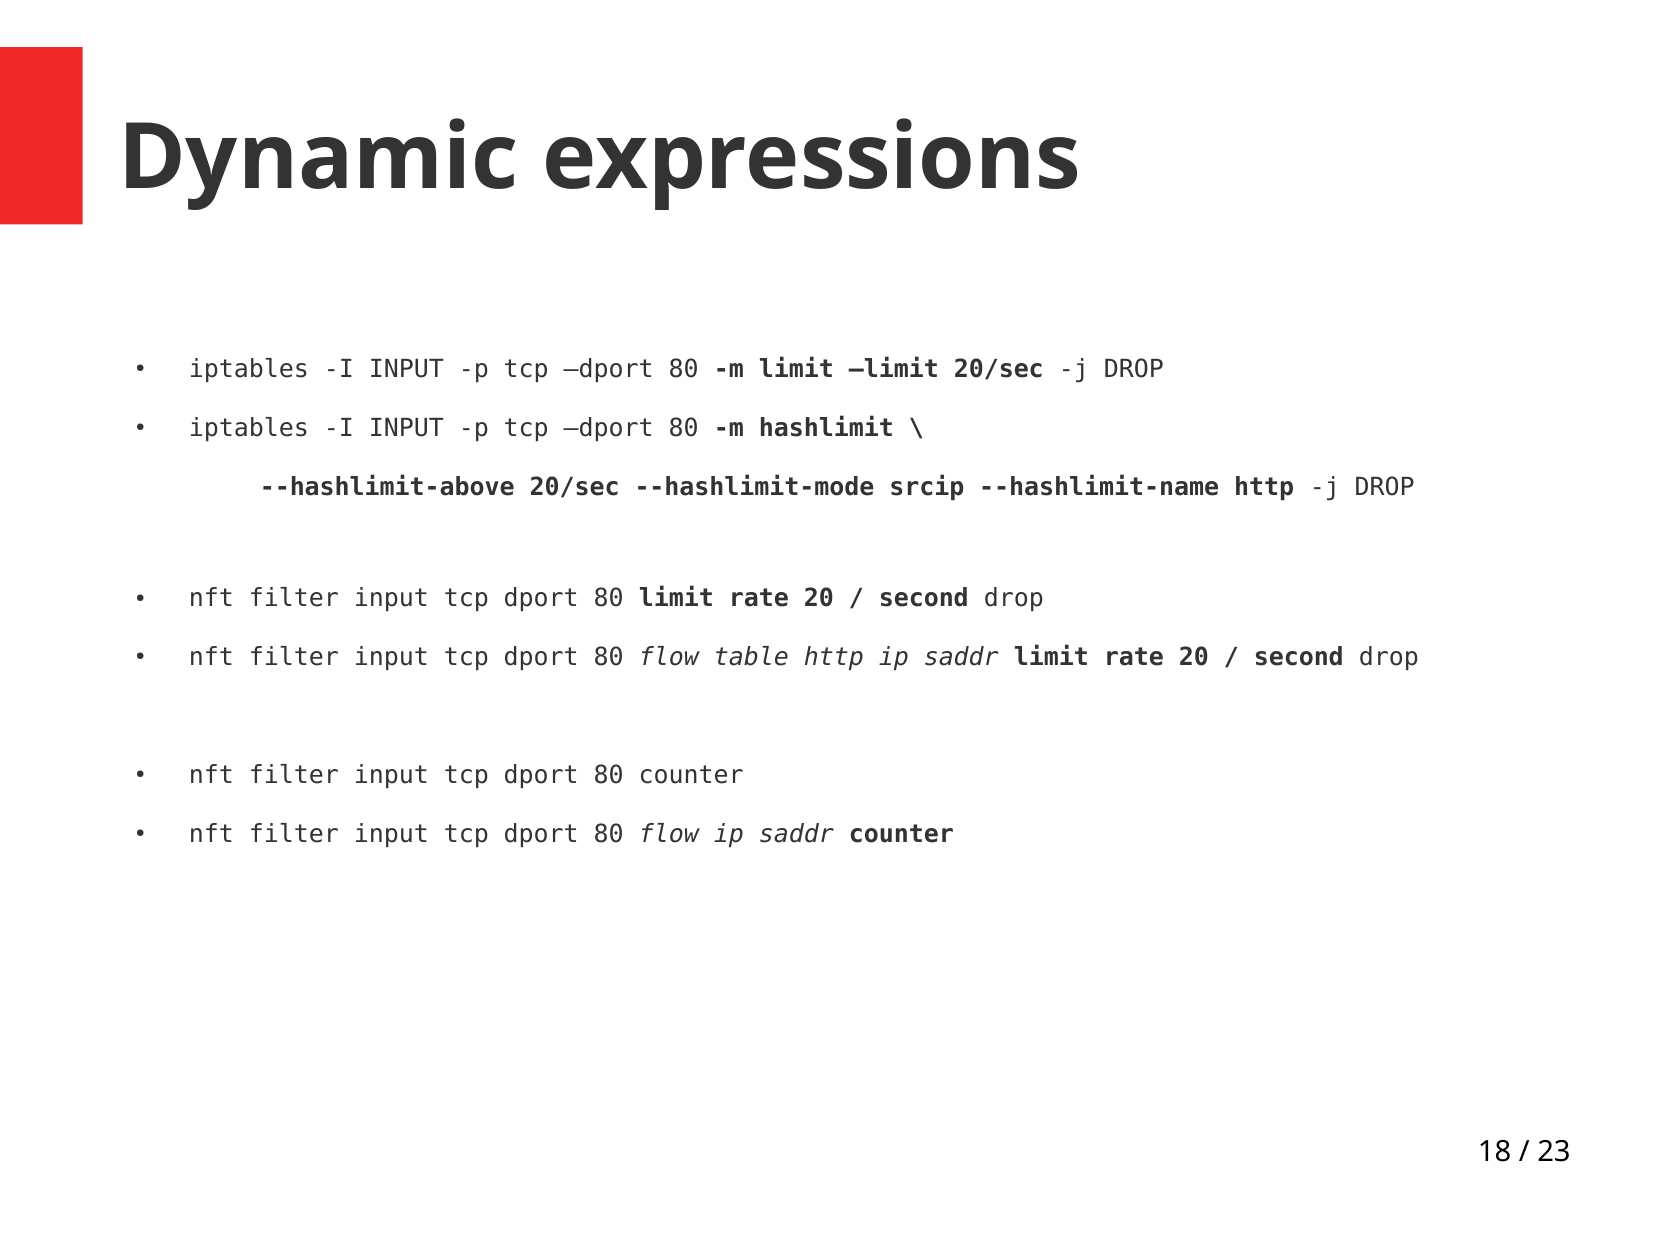

# Dynamic expressions
iptables -I INPUT -p tcp –dport 80 -m limit –limit 20/sec -j DROP
iptables -I INPUT -p tcp –dport 80 -m hashlimit \
--hashlimit-above 20/sec --hashlimit-mode srcip --hashlimit-name http -j DROP
nft filter input tcp dport 80 limit rate 20 / second drop
nft filter input tcp dport 80 flow table http ip saddr limit rate 20 / second drop
nft filter input tcp dport 80 counter
nft filter input tcp dport 80 flow ip saddr counter
18